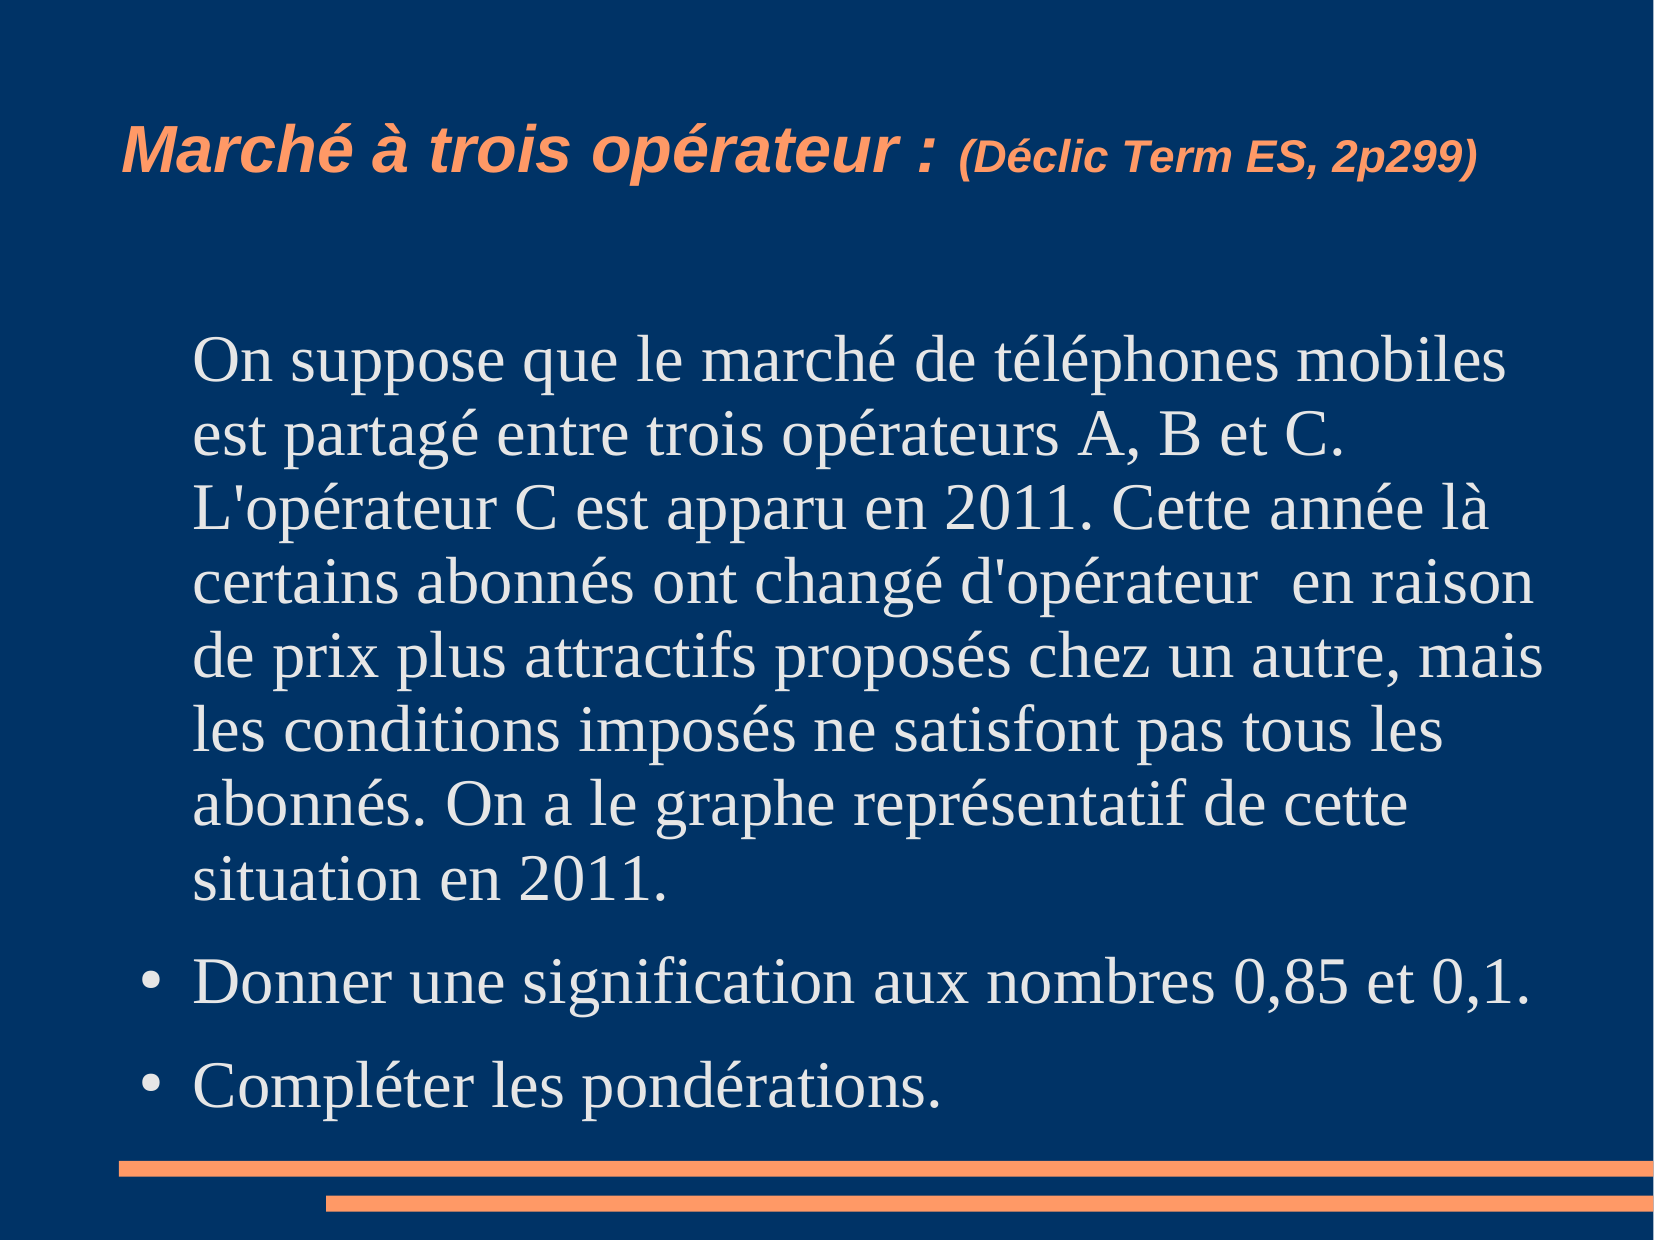

# Marché à trois opérateur : (Déclic Term ES, 2p299)
On suppose que le marché de téléphones mobiles est partagé entre trois opérateurs A, B et C. L'opérateur C est apparu en 2011. Cette année là certains abonnés ont changé d'opérateur en raison de prix plus attractifs proposés chez un autre, mais les conditions imposés ne satisfont pas tous les abonnés. On a le graphe représentatif de cette situation en 2011.
Donner une signification aux nombres 0,85 et 0,1.
Compléter les pondérations.